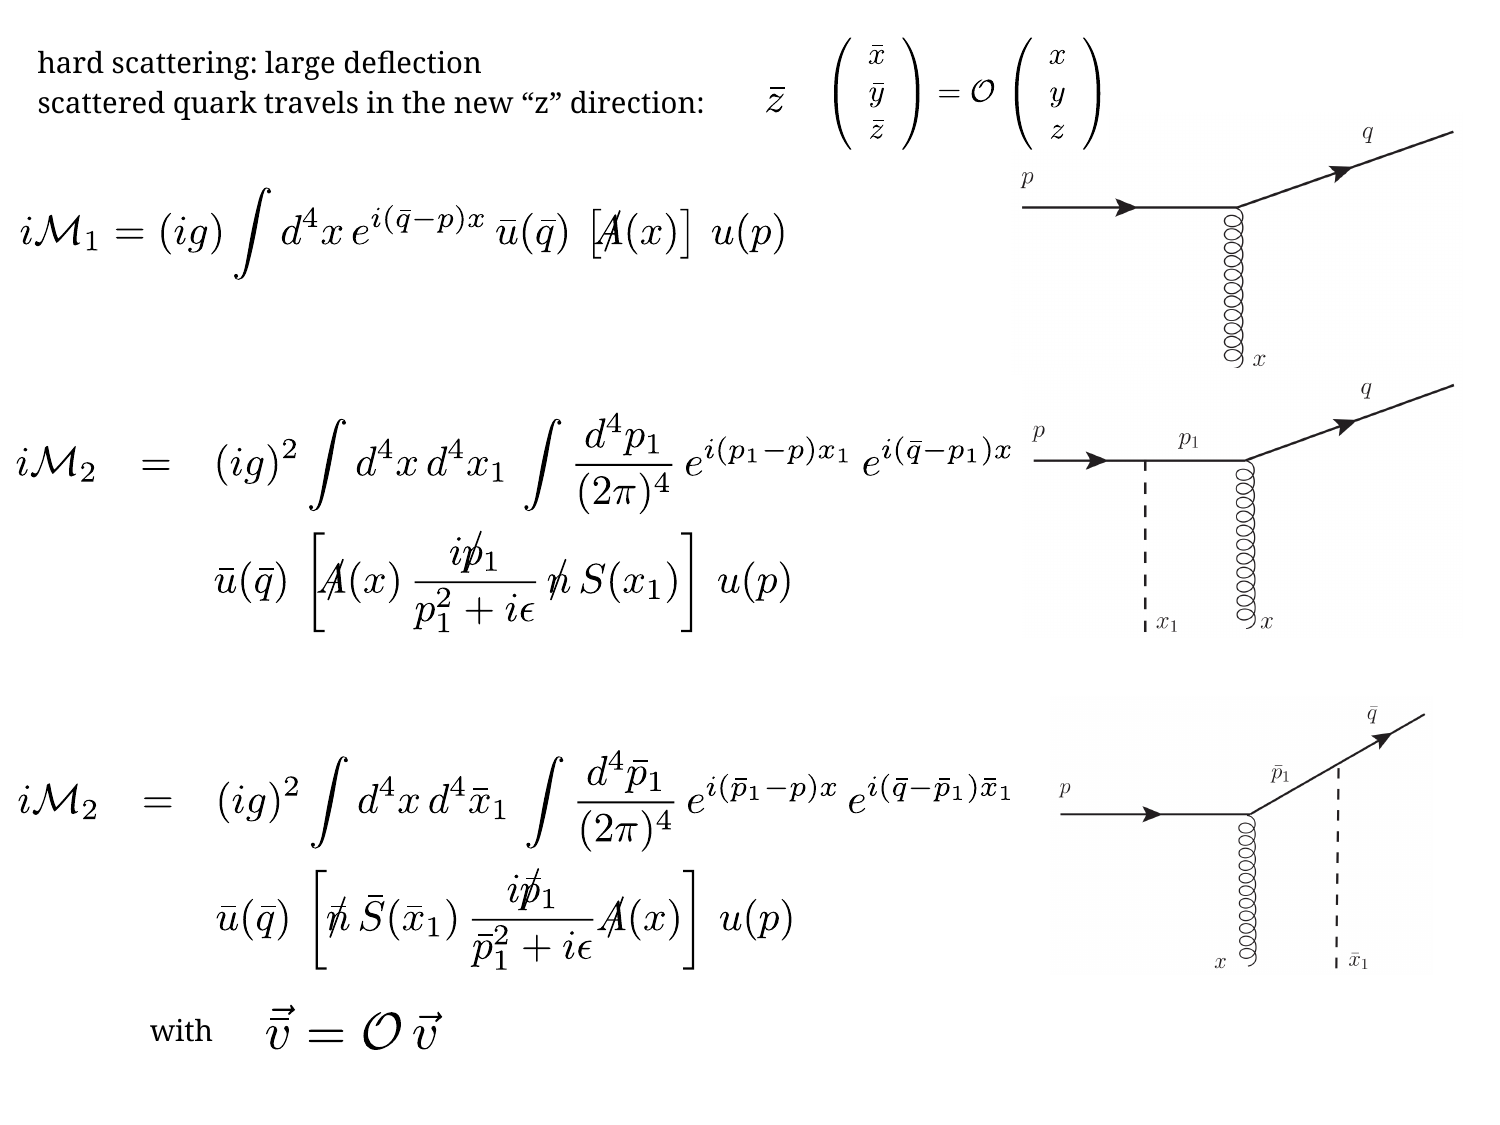

hard scattering: large deflection
scattered quark travels in the new “z” direction:
with